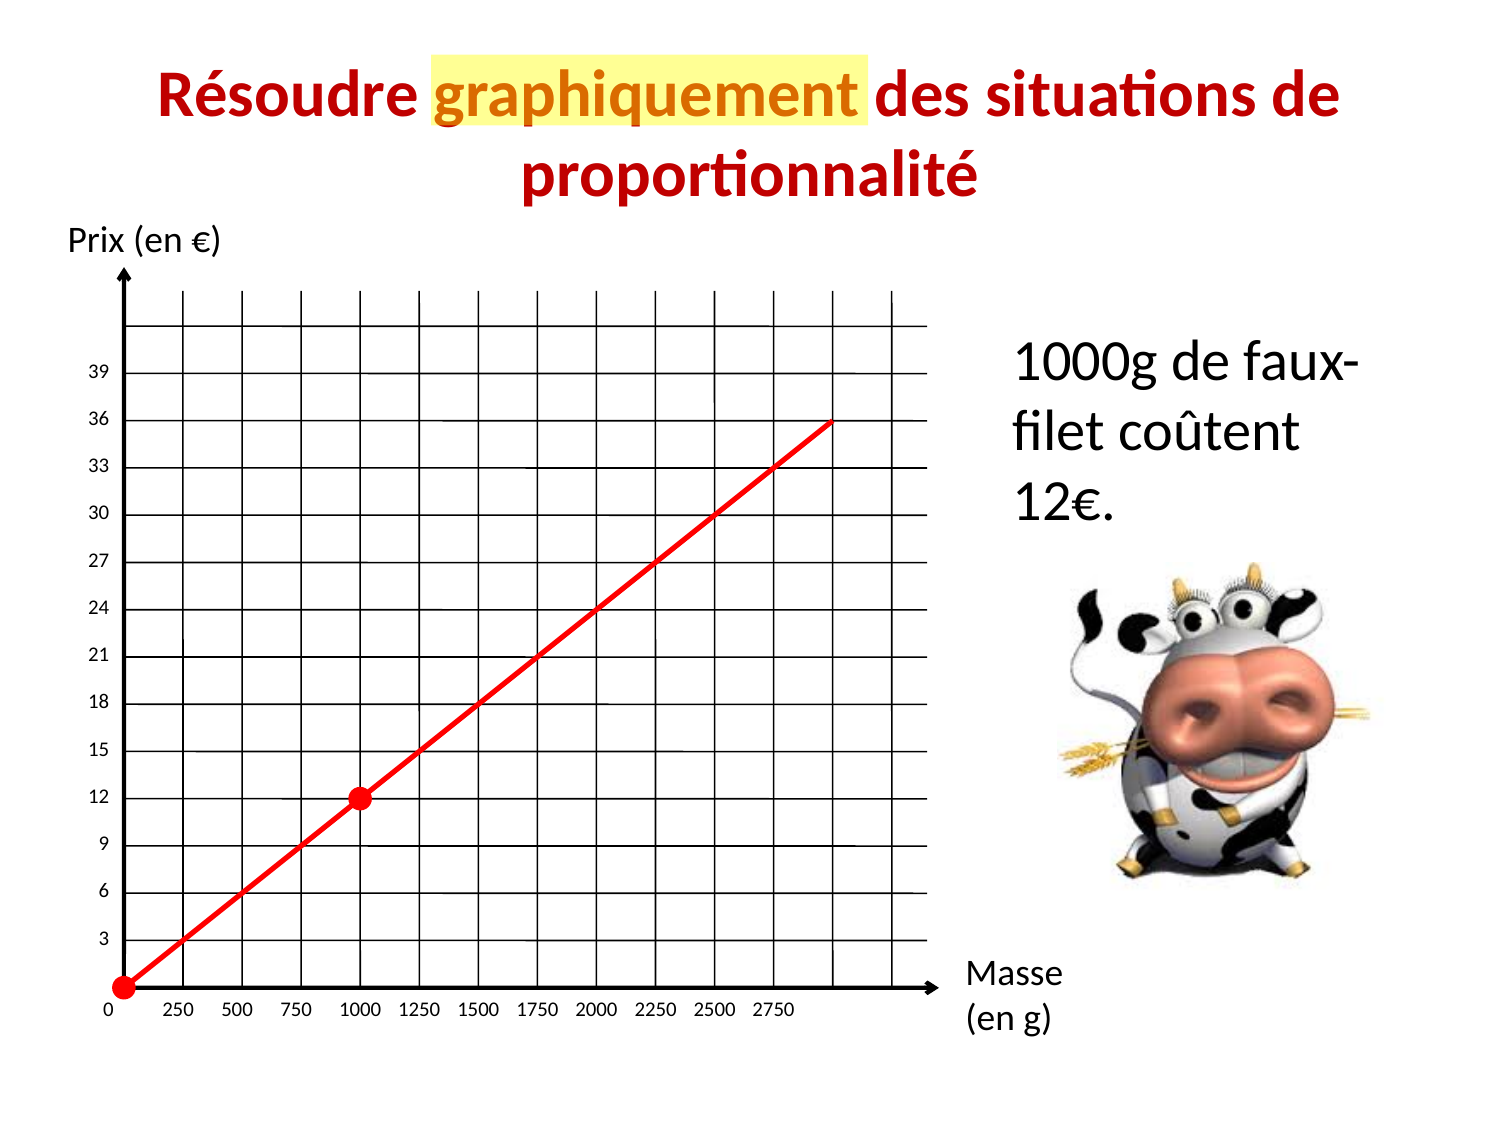

Résoudre graphiquement des situations de proportionnalité
Prix (en €)
1000g de faux-filet coûtent 12€.
39
36
33
30
27
24
21
18
15
12
9
6
3
Masse (en g)
0
250
500
750
1000
1250
1500
1750
2000
2250
2500
2750